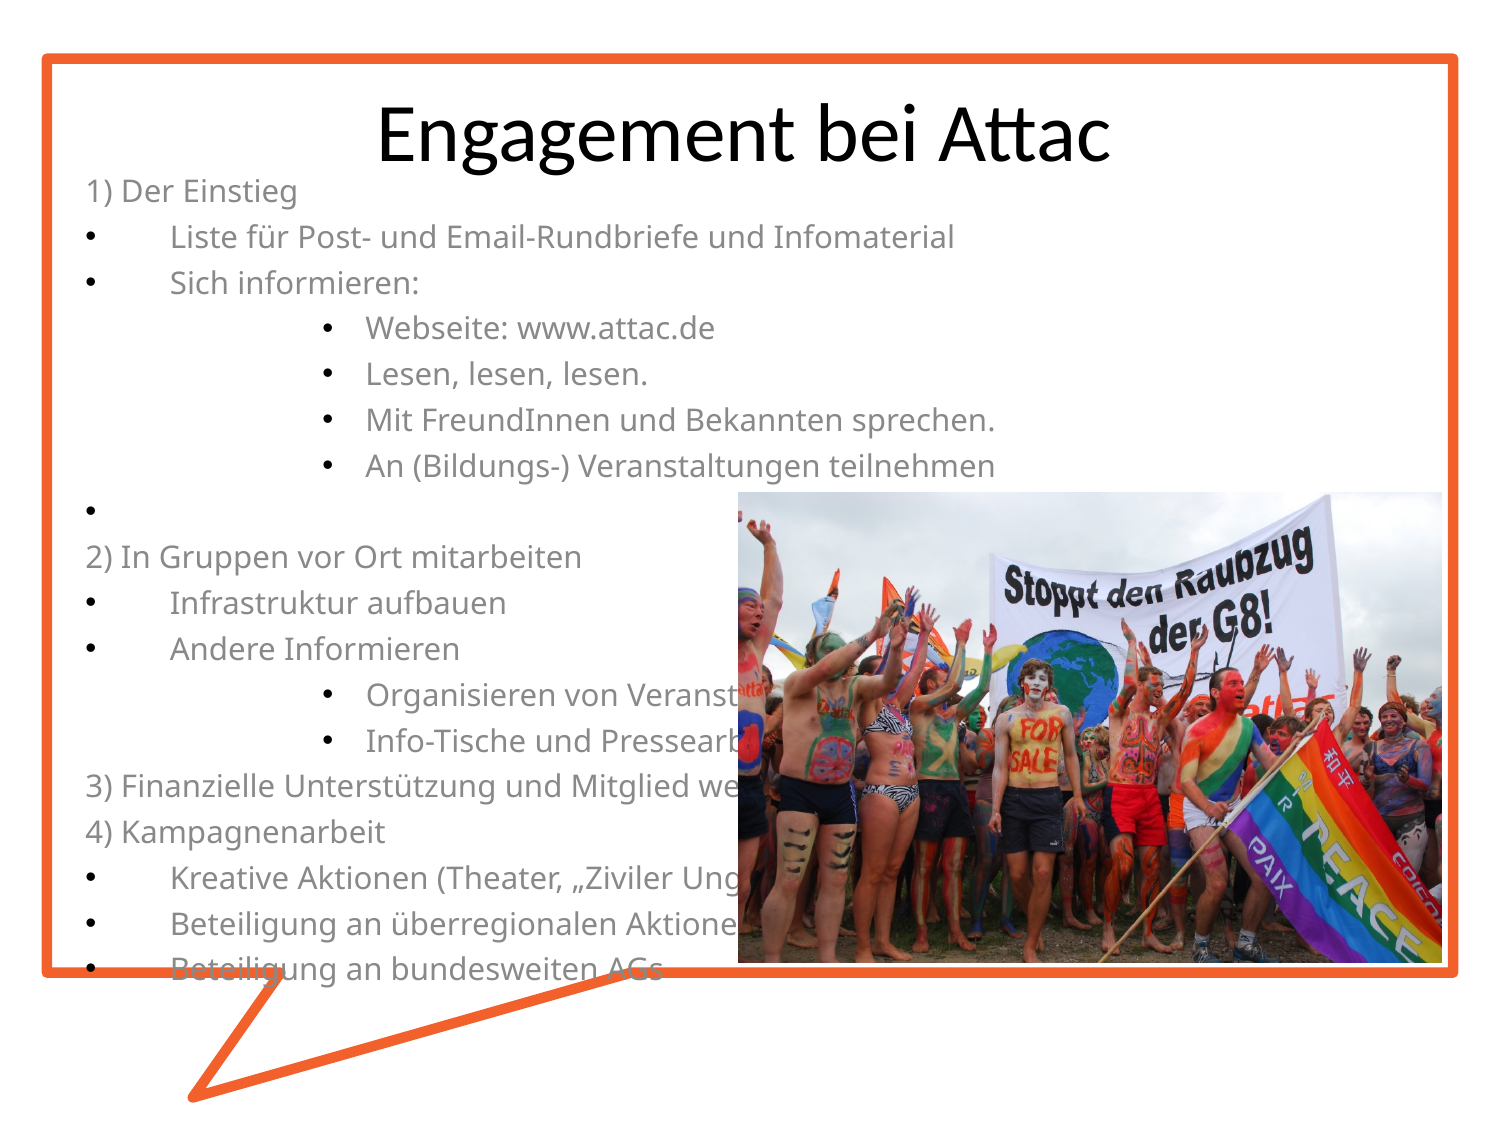

# Engagement bei Attac
1) Der Einstieg
Liste für Post- und Email-Rundbriefe und Infomaterial
Sich informieren:
Webseite: www.attac.de
Lesen, lesen, lesen.
Mit FreundInnen und Bekannten sprechen.
An (Bildungs-) Veranstaltungen teilnehmen
2) In Gruppen vor Ort mitarbeiten
Infrastruktur aufbauen
Andere Informieren
Organisieren von Veranstaltungen
Info-Tische und Pressearbeit
3) Finanzielle Unterstützung und Mitglied werden
4) Kampagnenarbeit
Kreative Aktionen (Theater, „Ziviler Ungehorsam“,…)
Beteiligung an überregionalen Aktionen und Events
Beteiligung an bundesweiten AGs